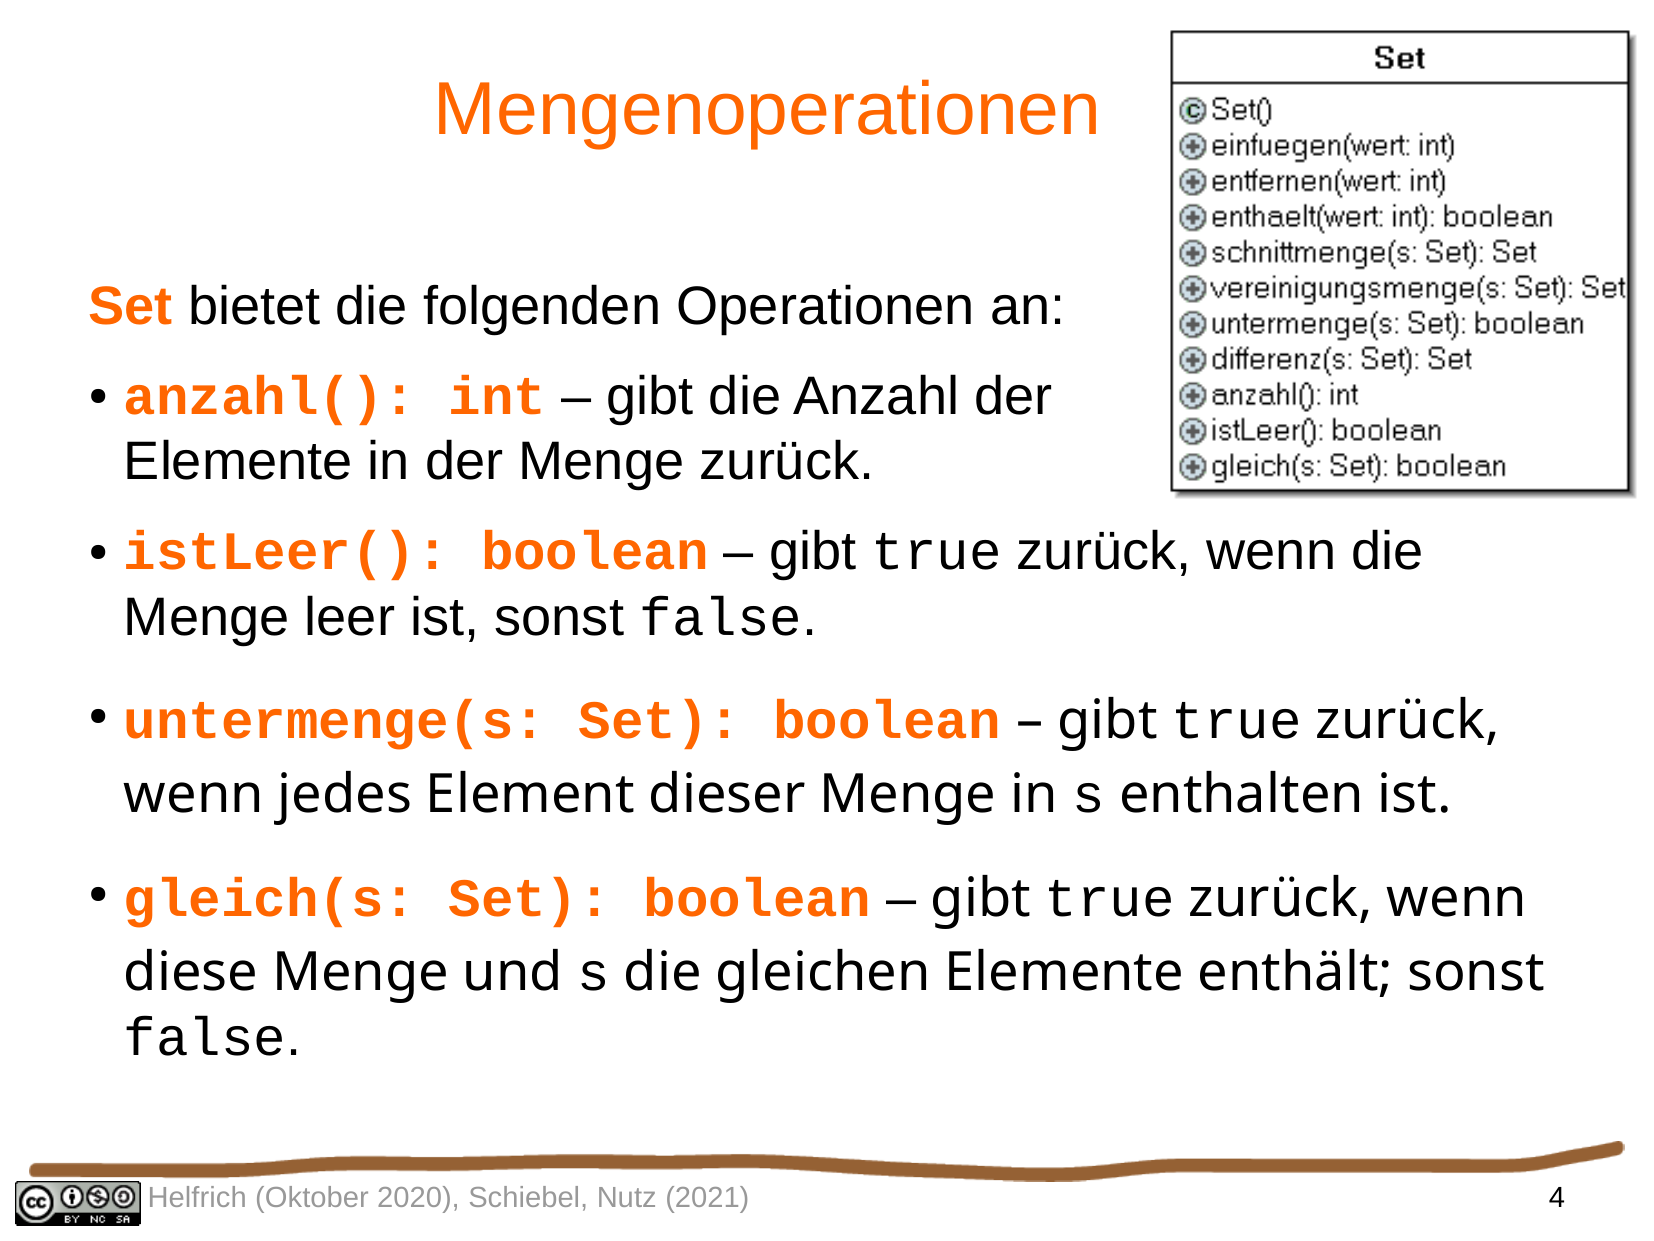

# Mengenoperationen
Set bietet die folgenden Operationen an:
anzahl(): int – gibt die Anzahl der
Elemente in der Menge zurück.
istLeer(): boolean – gibt true zurück, wenn die Menge leer ist, sonst false.
untermenge(s: Set): boolean – gibt true zurück, wenn jedes Element dieser Menge in s enthalten ist.
gleich(s: Set): boolean – gibt true zurück, wenn diese Menge und s die gleichen Elemente enthält; sonst false.
4